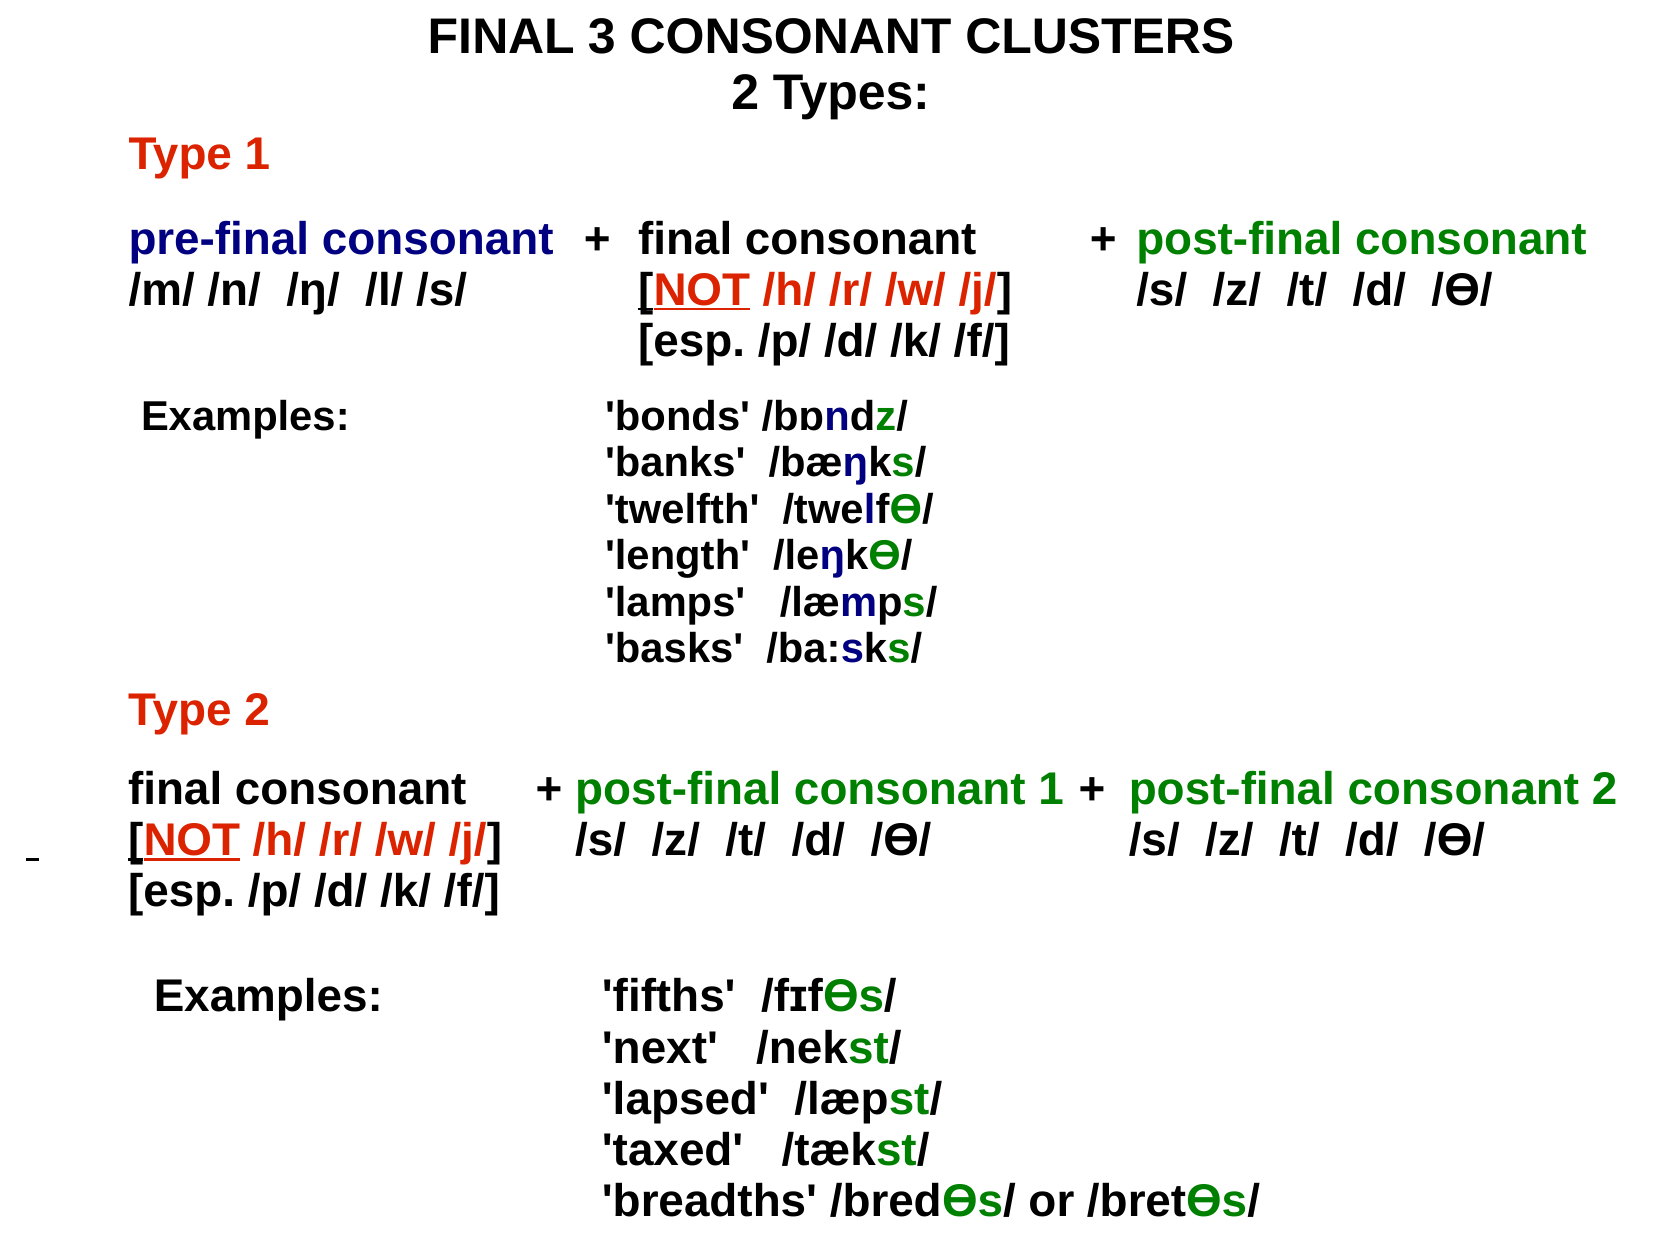

# FINAL 3 CONSONANT CLUSTERS 2 Types:
| Type 1 | | | | |
| --- | --- | --- | --- | --- |
| pre-final consonant /m/ /n/ /ŋ/ /l/ /s/ | + | final consonant [NOT /h/ /r/ /w/ /j/] [esp. /p/ /d/ /k/ /f/] | + | post-final consonant /s/ /z/ /t/ /d/ /Ɵ/ |
| Examples: | 'bonds' /bɒndz/ 'banks' /bæŋks/ 'twelfth' /twelfƟ/ 'length' /leŋkƟ/ 'lamps' /læmps/ 'basks' /ba:sks/ |
| --- | --- |
| Type 2 | | | | |
| --- | --- | --- | --- | --- |
| final consonant [NOT /h/ /r/ /w/ /j/] [esp. /p/ /d/ /k/ /f/] | + | post-final consonant 1 /s/ /z/ /t/ /d/ /Ɵ/ | + | post-final consonant 2 /s/ /z/ /t/ /d/ /Ɵ/ |
| Examples: | 'fifths' /fɪfƟs/ 'next' /nekst/ 'lapsed' /læpst/ 'taxed' /tækst/ 'breadths' /bredƟs/ or /bretƟs/ |
| --- | --- |